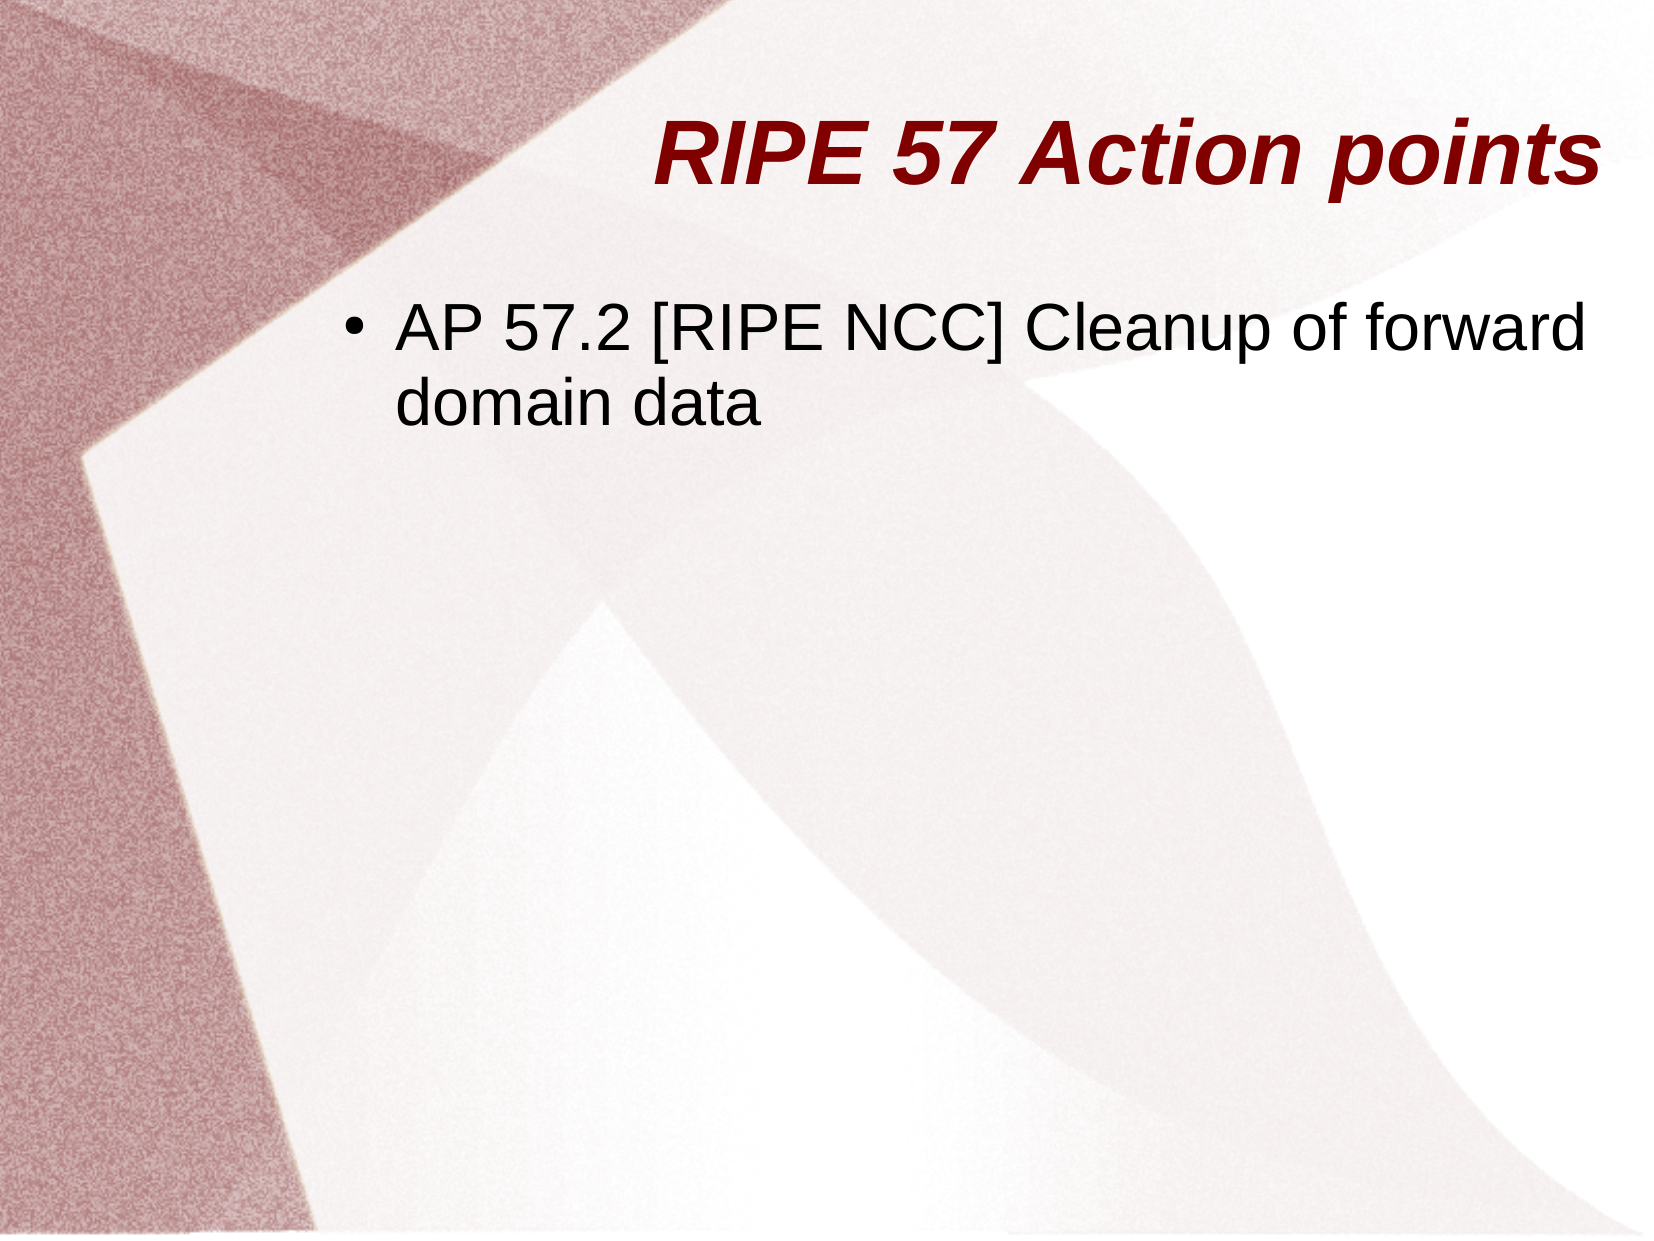

# RIPE 57 Action points
AP 57.2 [RIPE NCC] Cleanup of forward domain data